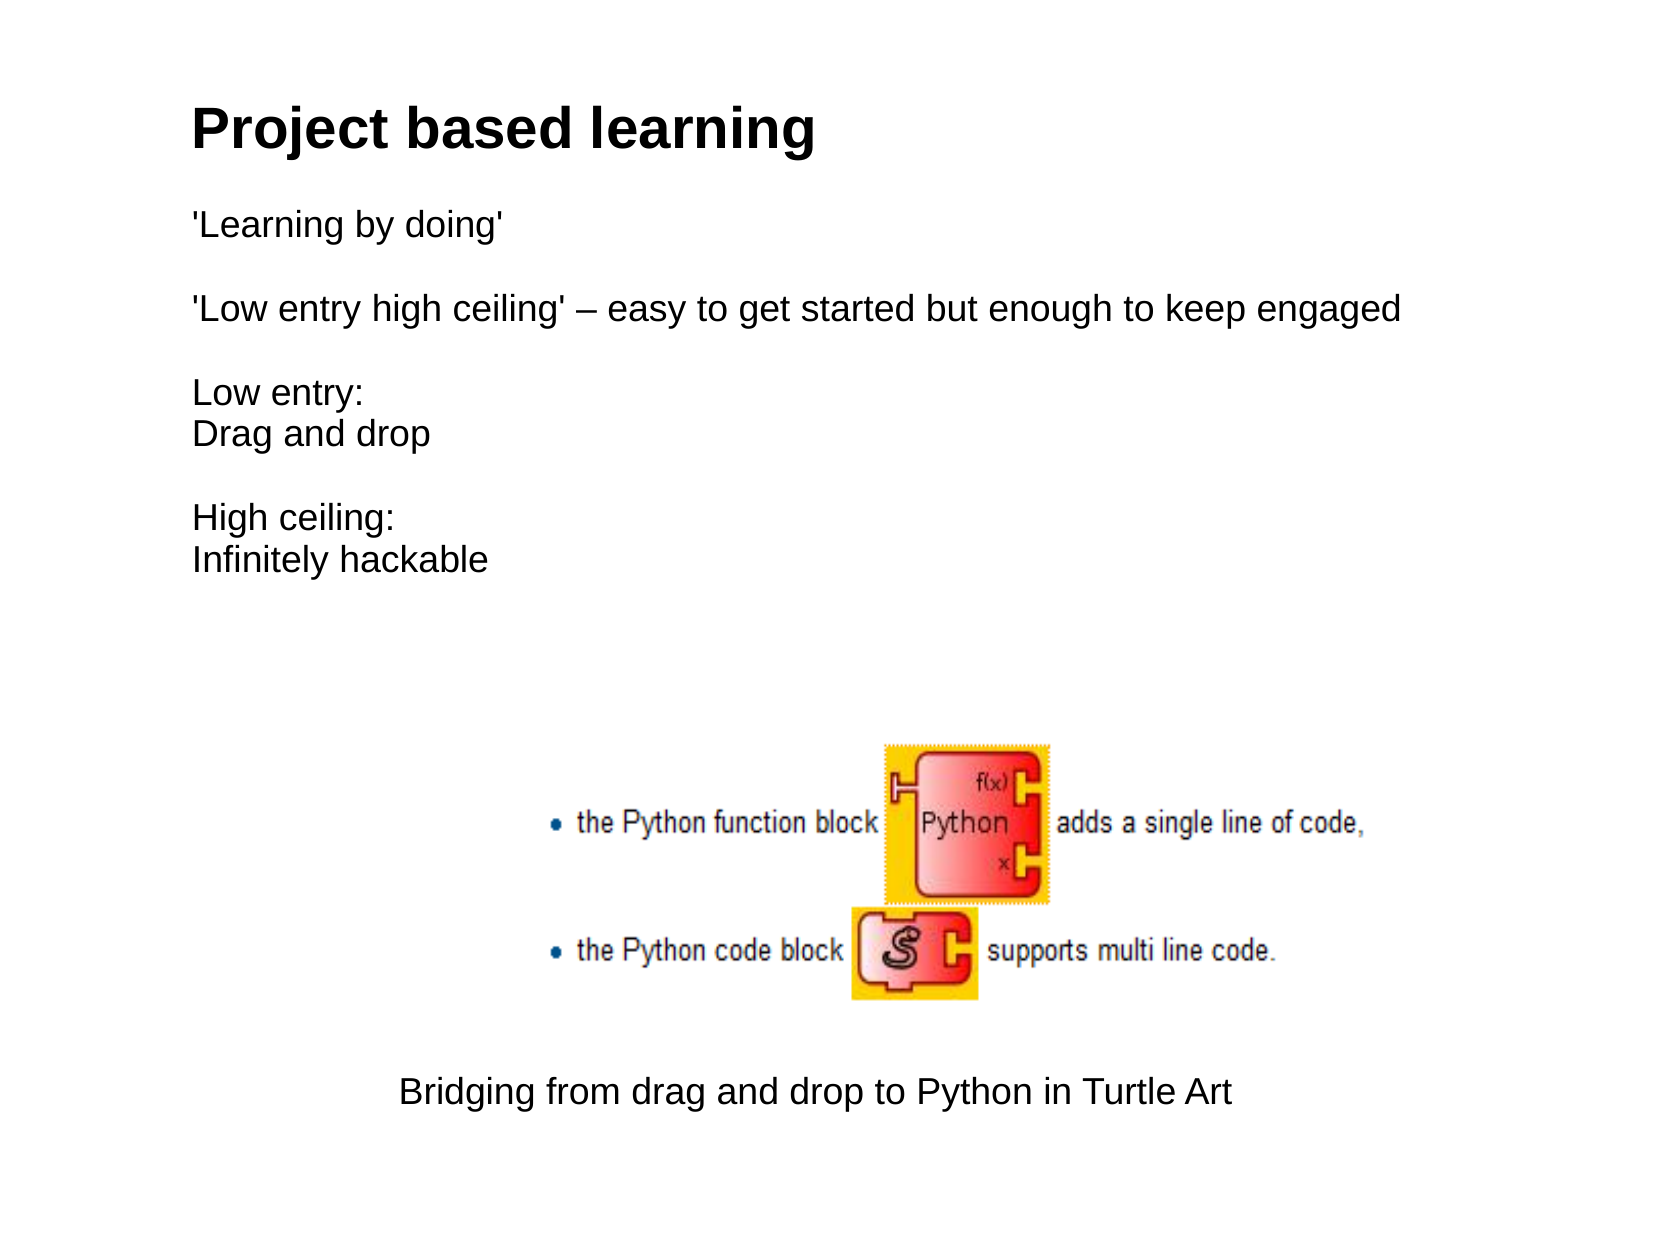

Project based learning
'Learning by doing'
'Low entry high ceiling' – easy to get started but enough to keep engaged
Low entry:
Drag and drop
High ceiling:
Infinitely hackable
Bridging from drag and drop to Python in Turtle Art